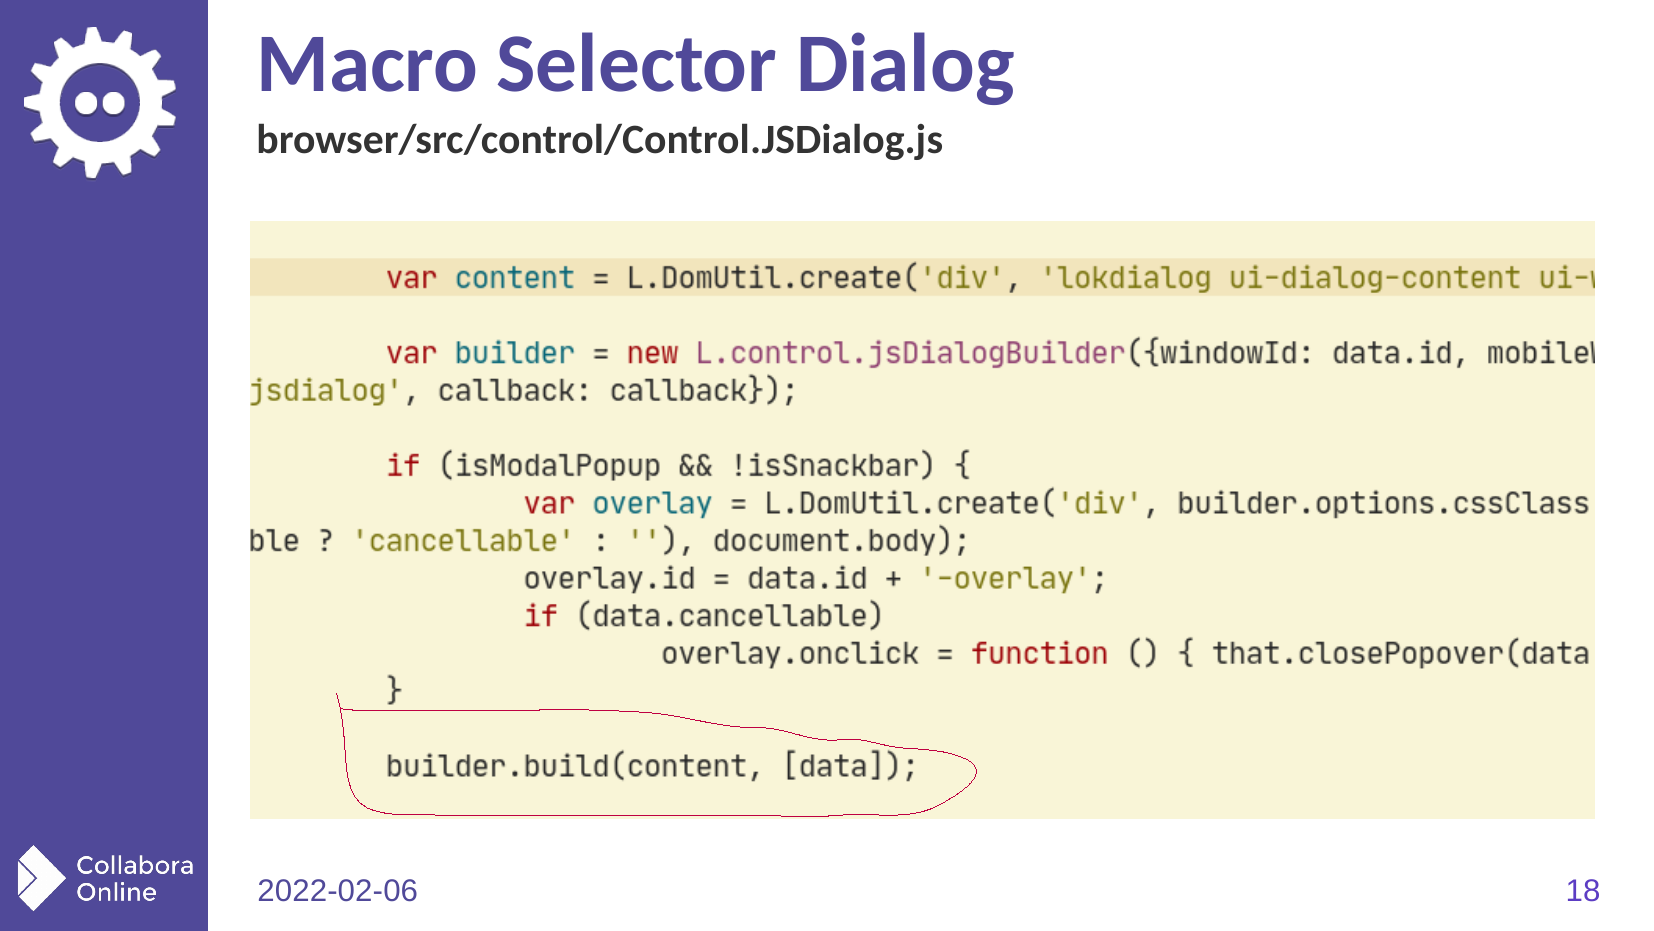

# Macro Selector Dialog browser/src/control/Control.JSDialog.js
2022-02-06
18